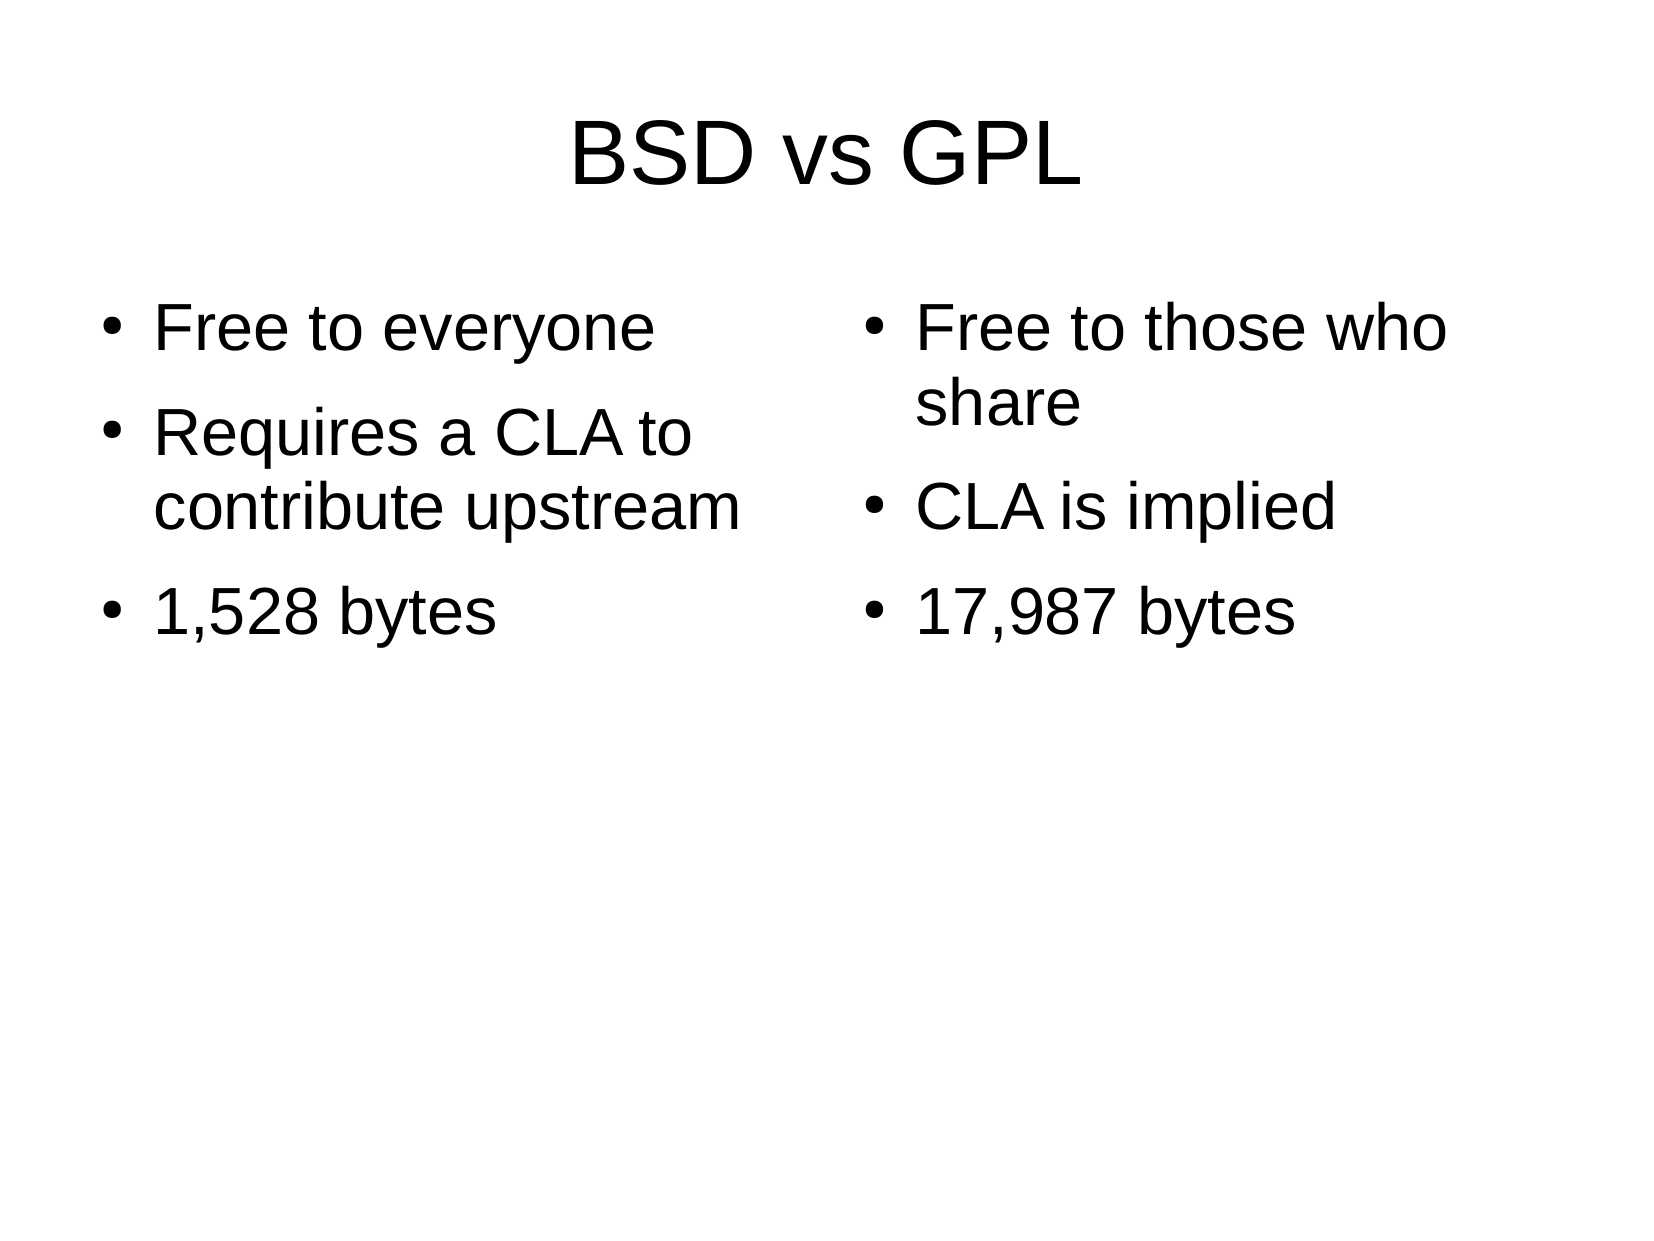

# BSD vs GPL
Free to everyone
Requires a CLA to contribute upstream
1,528 bytes
Free to those who share
CLA is implied
17,987 bytes